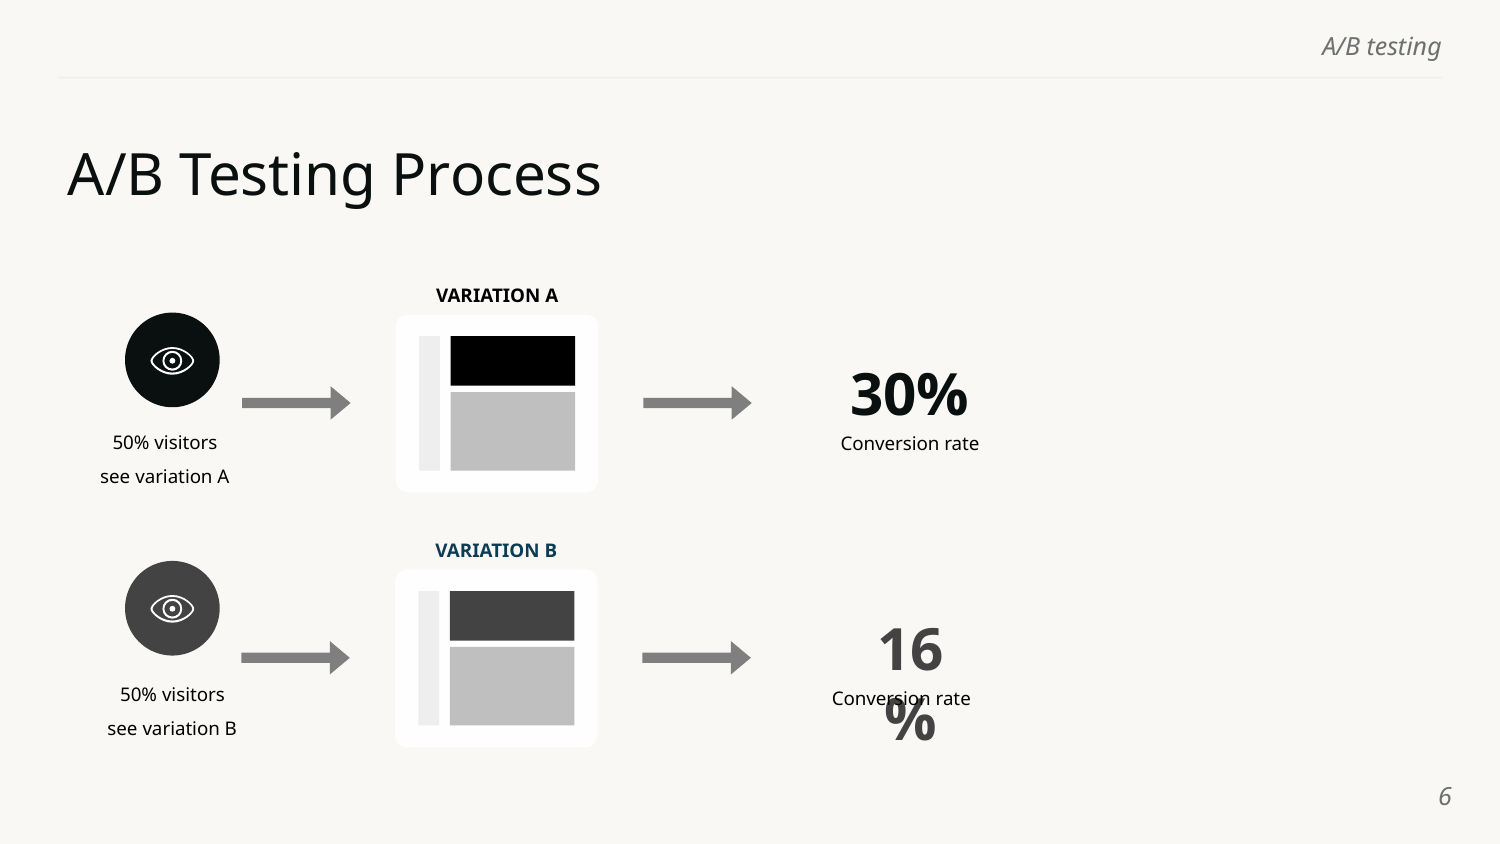

# A/B Testing Process
VARIATION A
30%
50% visitors
see variation A
Conversion rate
VARIATION B
16%
50% visitors
see variation B
Conversion rate